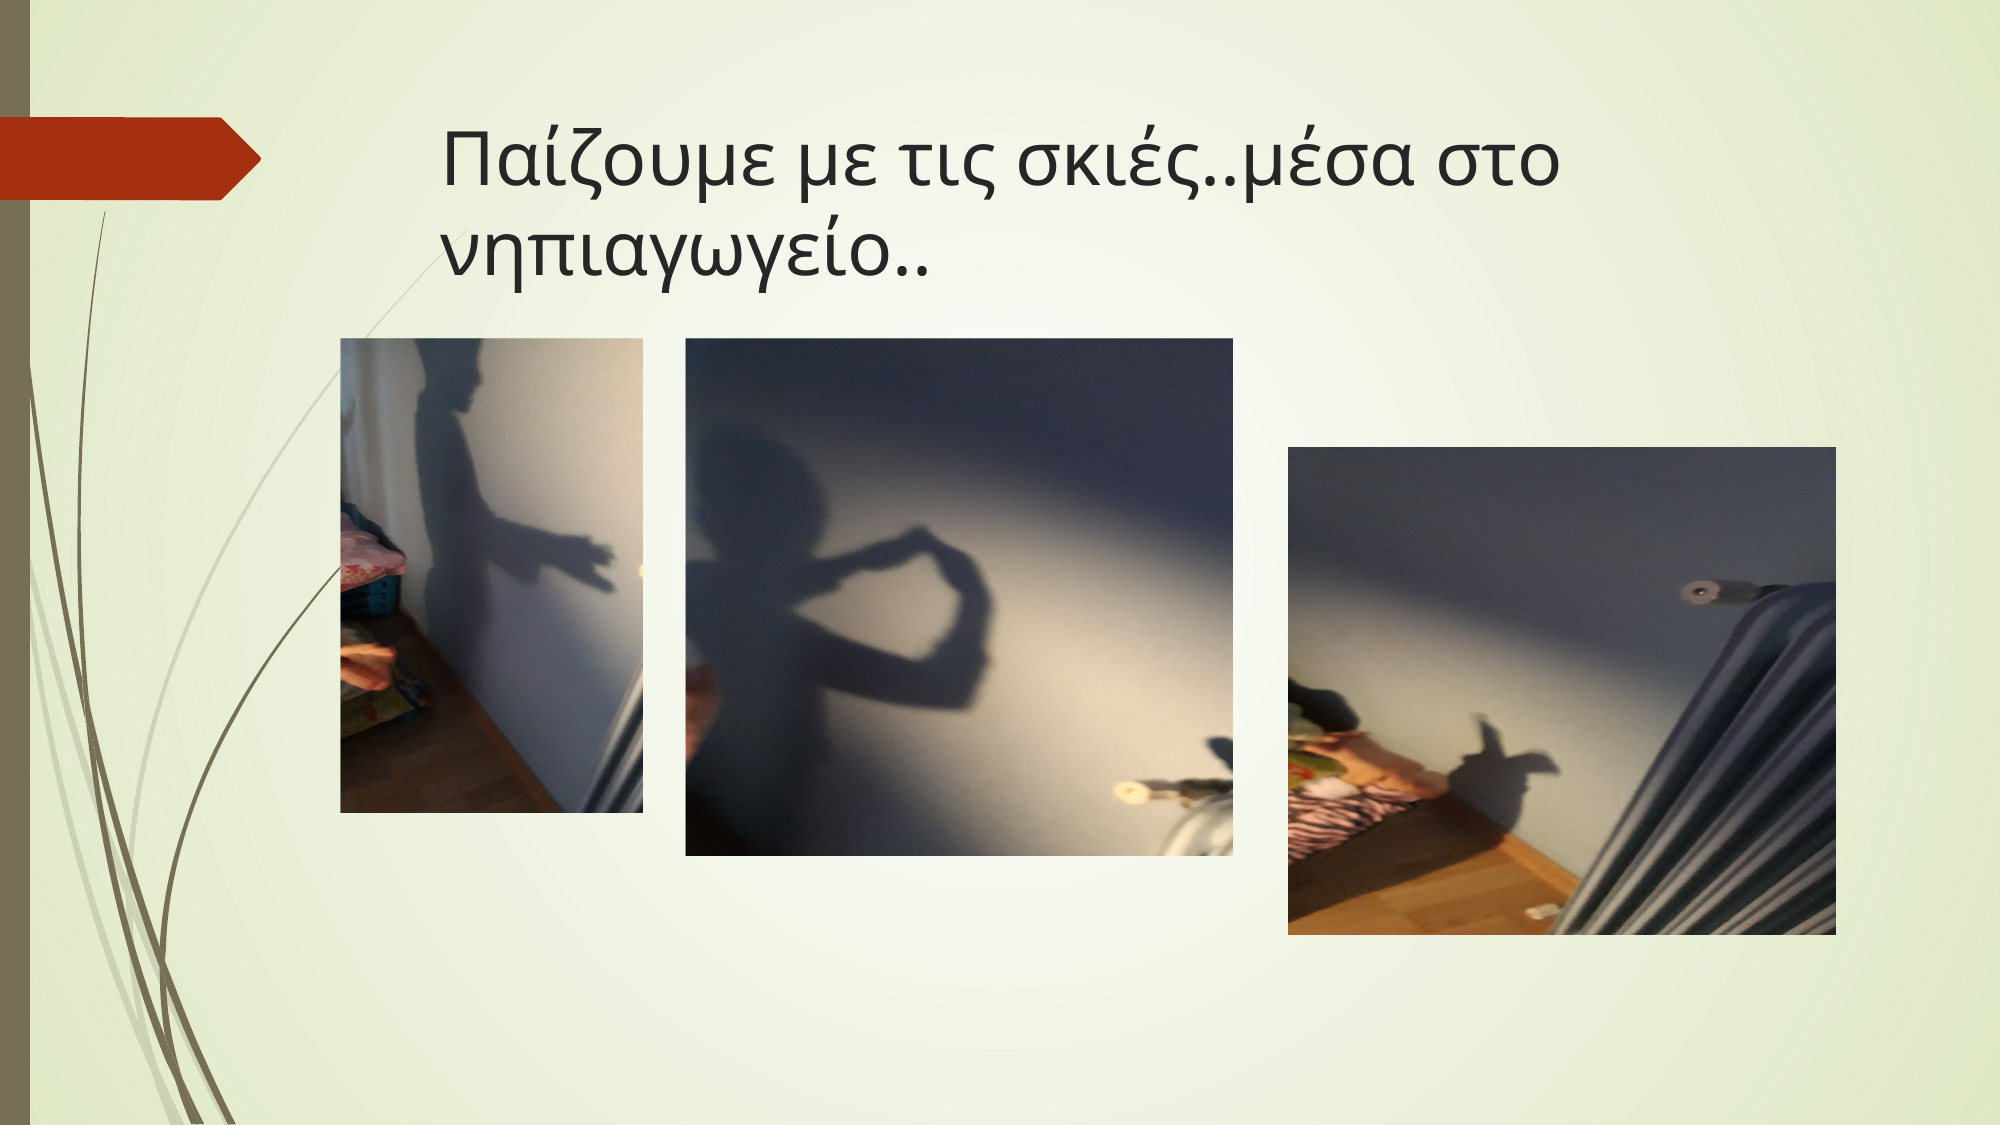

# Παίζουμε με τις σκιές..μέσα στο νηπιαγωγείο..